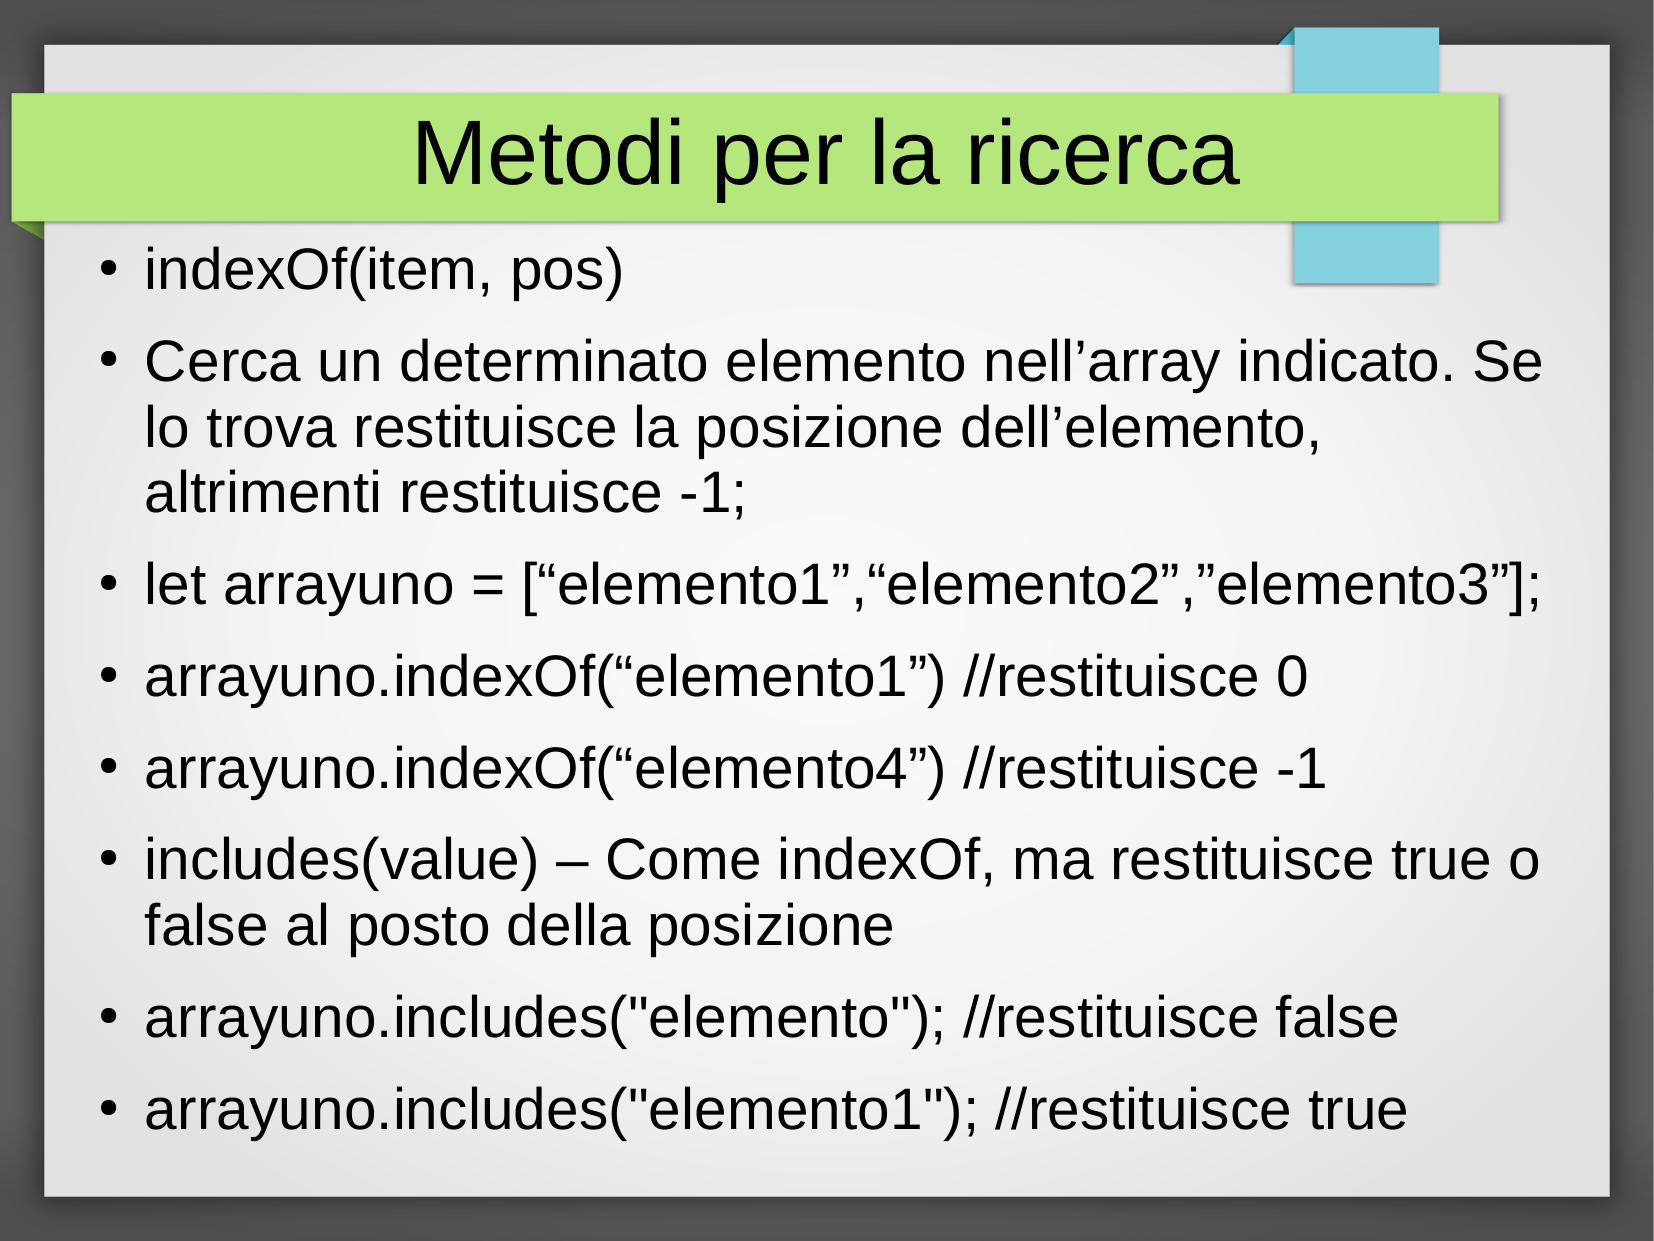

# Metodi per la ricerca
indexOf(item, pos)
Cerca un determinato elemento nell’array indicato. Se lo trova restituisce la posizione dell’elemento, altrimenti restituisce -1;
let arrayuno = [“elemento1”,“elemento2”,”elemento3”];
arrayuno.indexOf(“elemento1”) //restituisce 0
arrayuno.indexOf(“elemento4”) //restituisce -1
includes(value) – Come indexOf, ma restituisce true o false al posto della posizione
arrayuno.includes("elemento"); //restituisce false
arrayuno.includes("elemento1"); //restituisce true